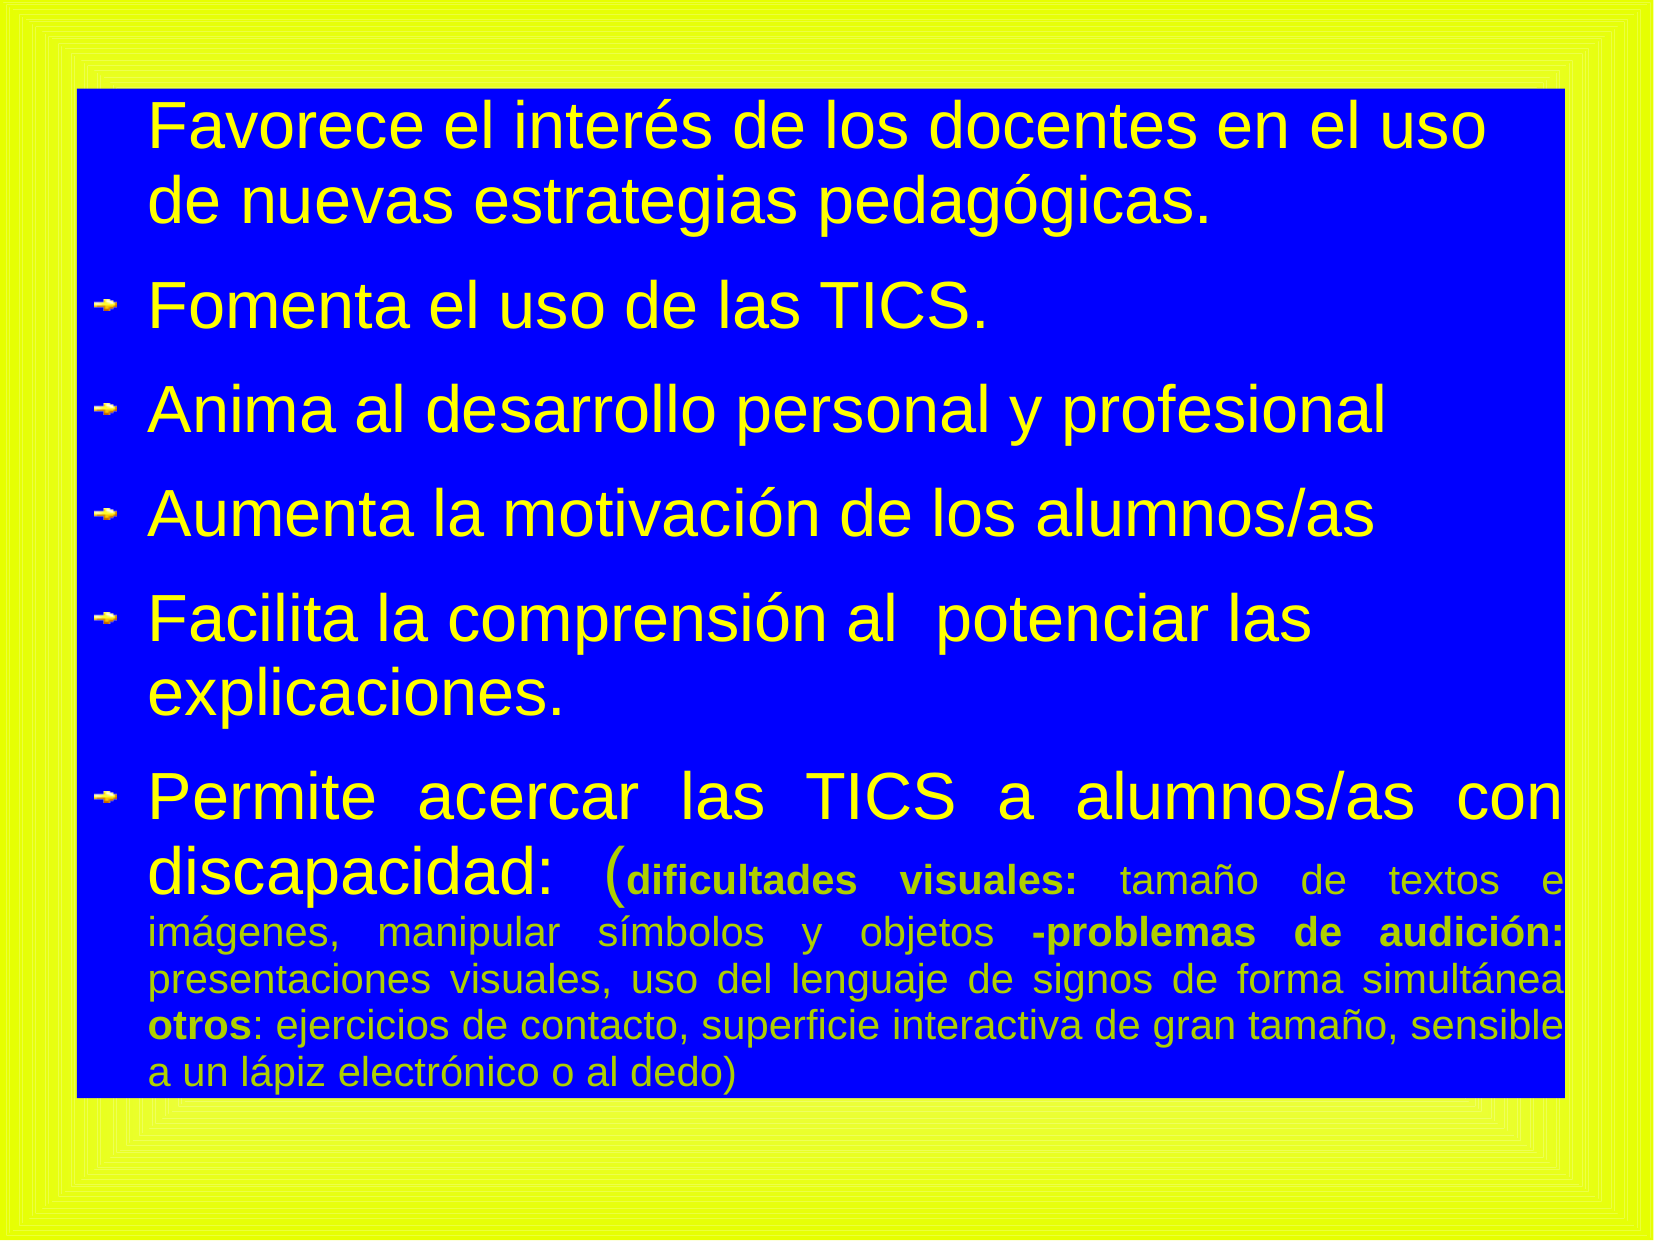

# Favorece el interés de los docentes en el uso de nuevas estrategias pedagógicas.
Fomenta el uso de las TICS.
Anima al desarrollo personal y profesional
Aumenta la motivación de los alumnos/as
Facilita la comprensión al potenciar las explicaciones.
Permite acercar las TICS a alumnos/as con discapacidad: (dificultades visuales: tamaño de textos e imágenes, manipular símbolos y objetos -problemas de audición: presentaciones visuales, uso del lenguaje de signos de forma simultánea otros: ejercicios de contacto, superficie interactiva de gran tamaño, sensible a un lápiz electrónico o al dedo)